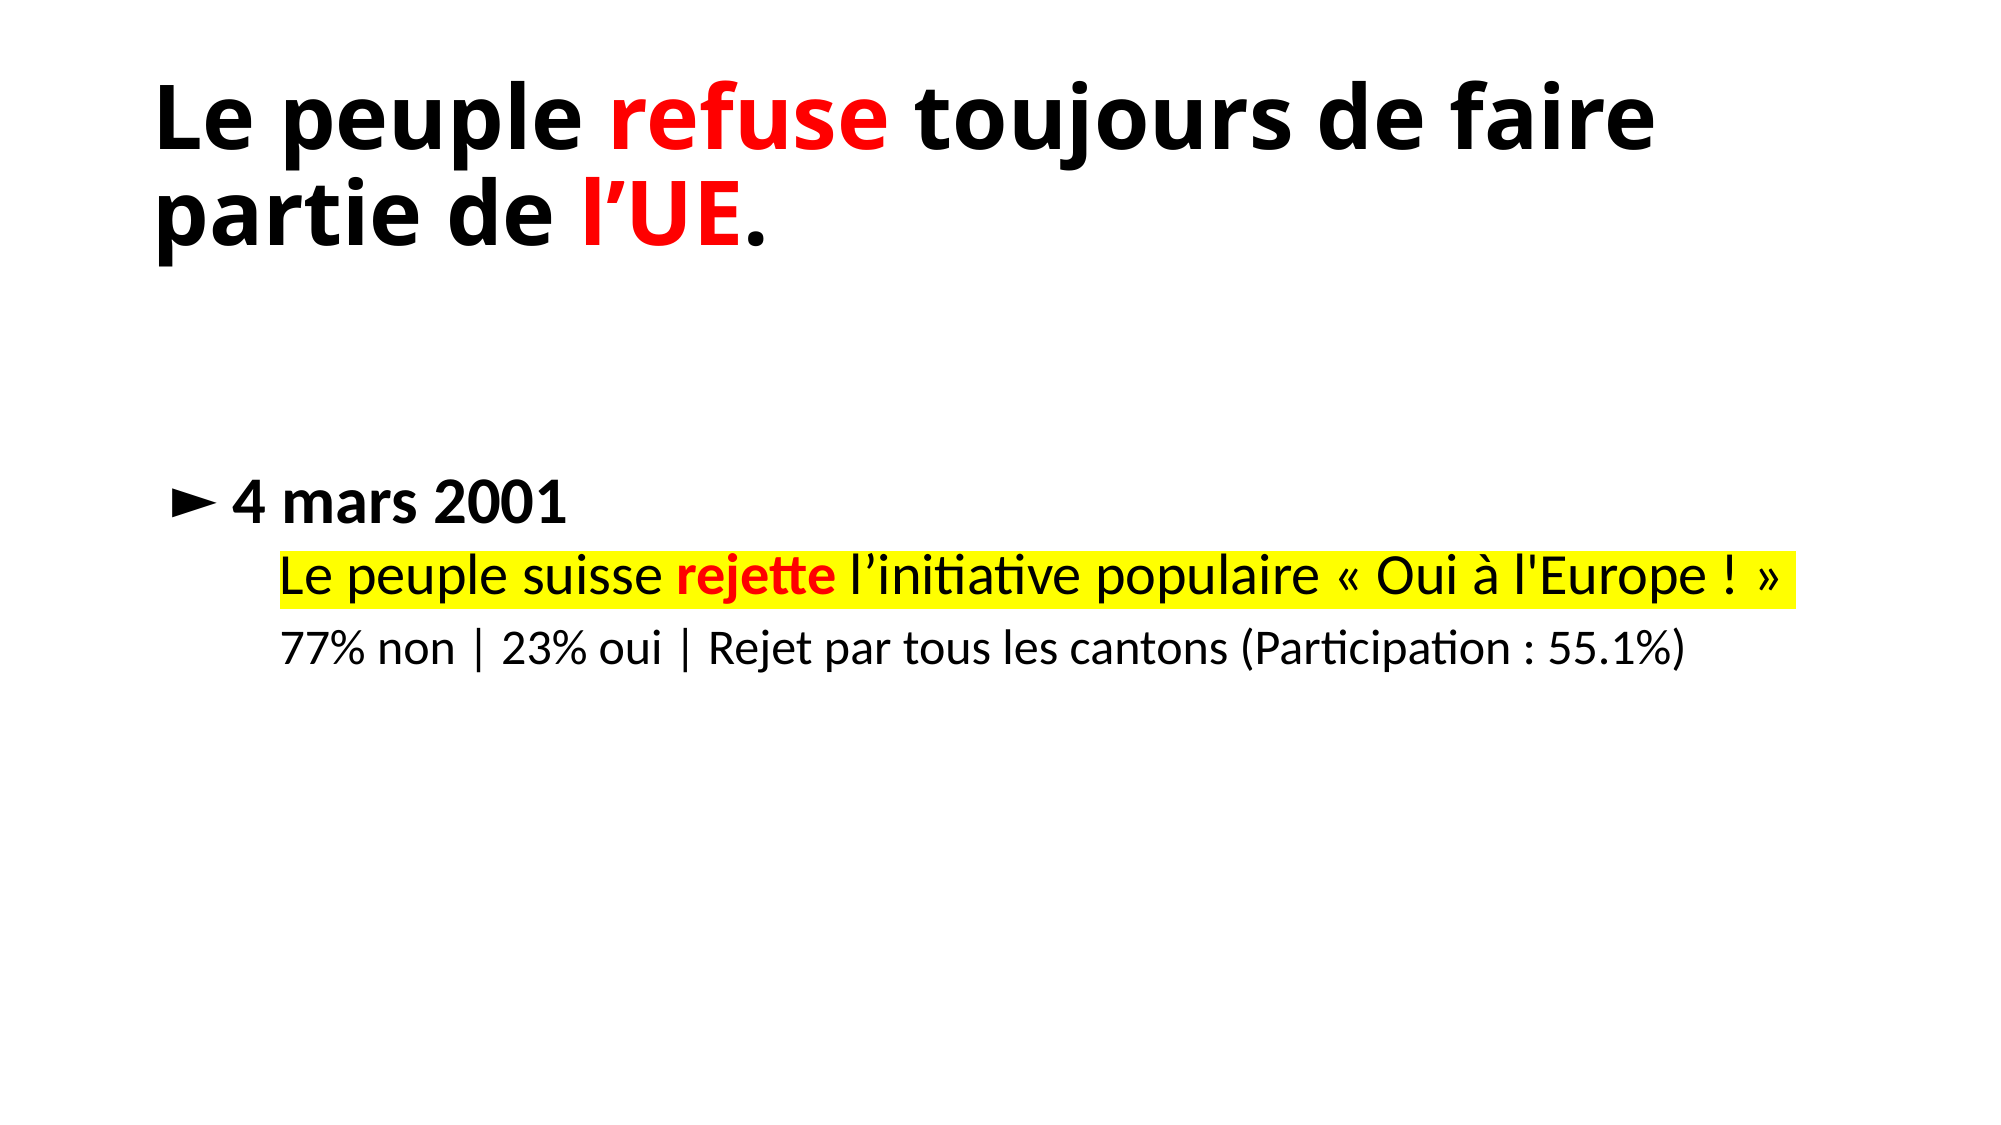

# Le peuple refuse toujours de faire partie de l’UE.
 4 mars 2001
 Le peuple suisse rejette l’initiative populaire « Oui à l'Europe ! »
 77% non | 23% oui | Rejet par tous les cantons (Participation : 55.1%)